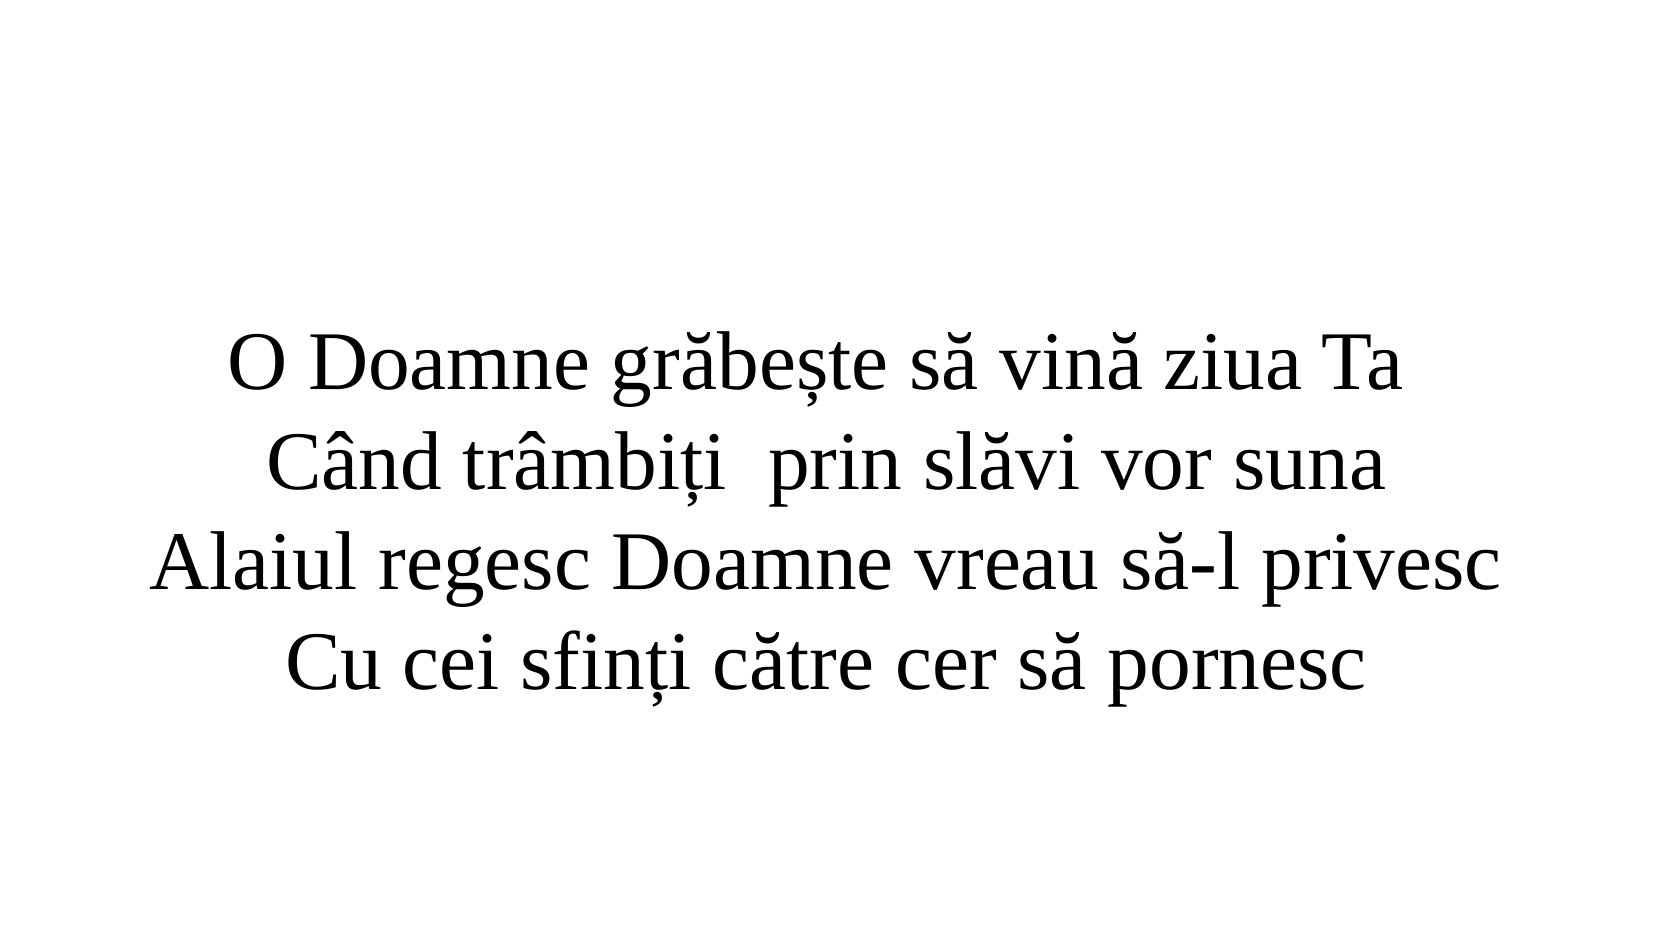

# O Doamne grăbește să vină ziua Ta
Când trâmbiți prin slăvi vor suna
Alaiul regesc Doamne vreau să-l privesc
Cu cei sfinți către cer să pornesc